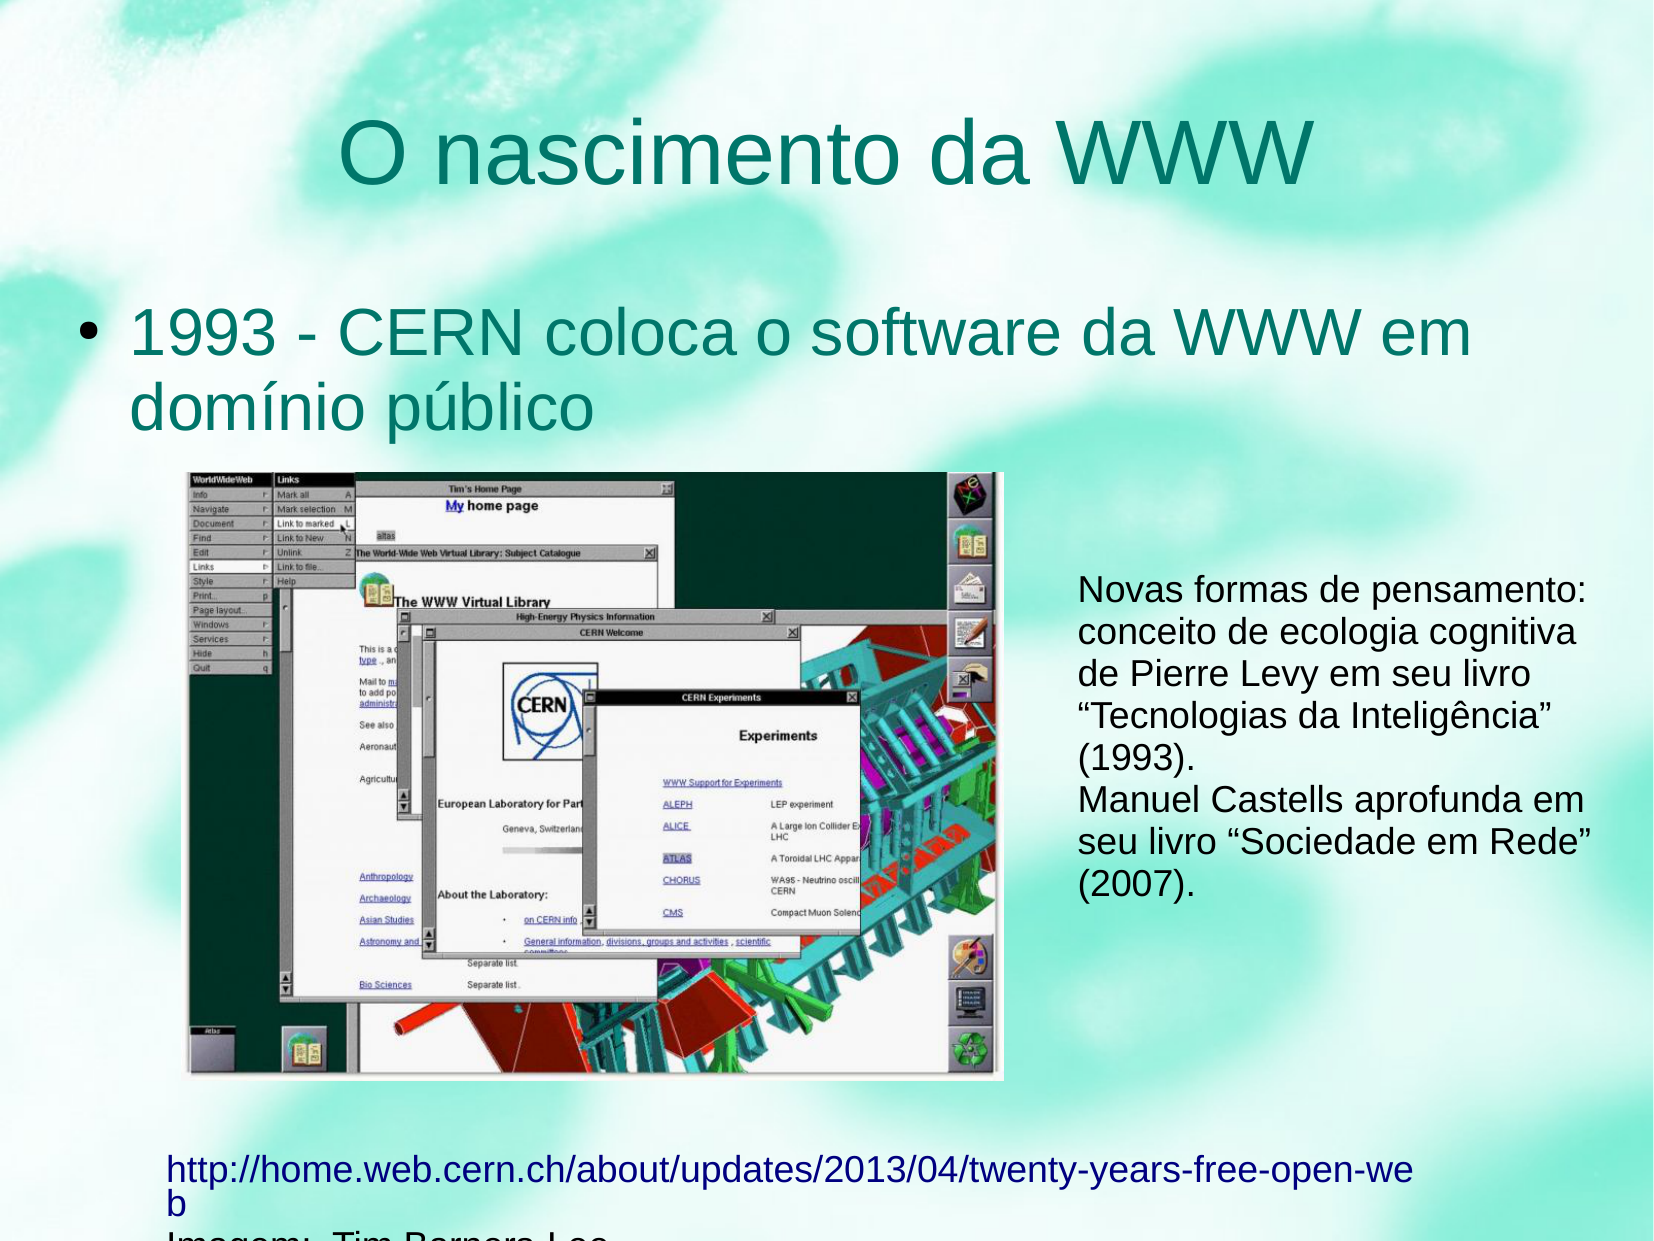

# O nascimento da WWW
1993 - CERN coloca o software da WWW em domínio público
Novas formas de pensamento:
conceito de ecologia cognitiva de Pierre Levy em seu livro “Tecnologias da Inteligência” (1993).
Manuel Castells aprofunda em seu livro “Sociedade em Rede”
(2007).
http://home.web.cern.ch/about/updates/2013/04/twenty-years-free-open-web
Imagem: Tim Barners-Lee